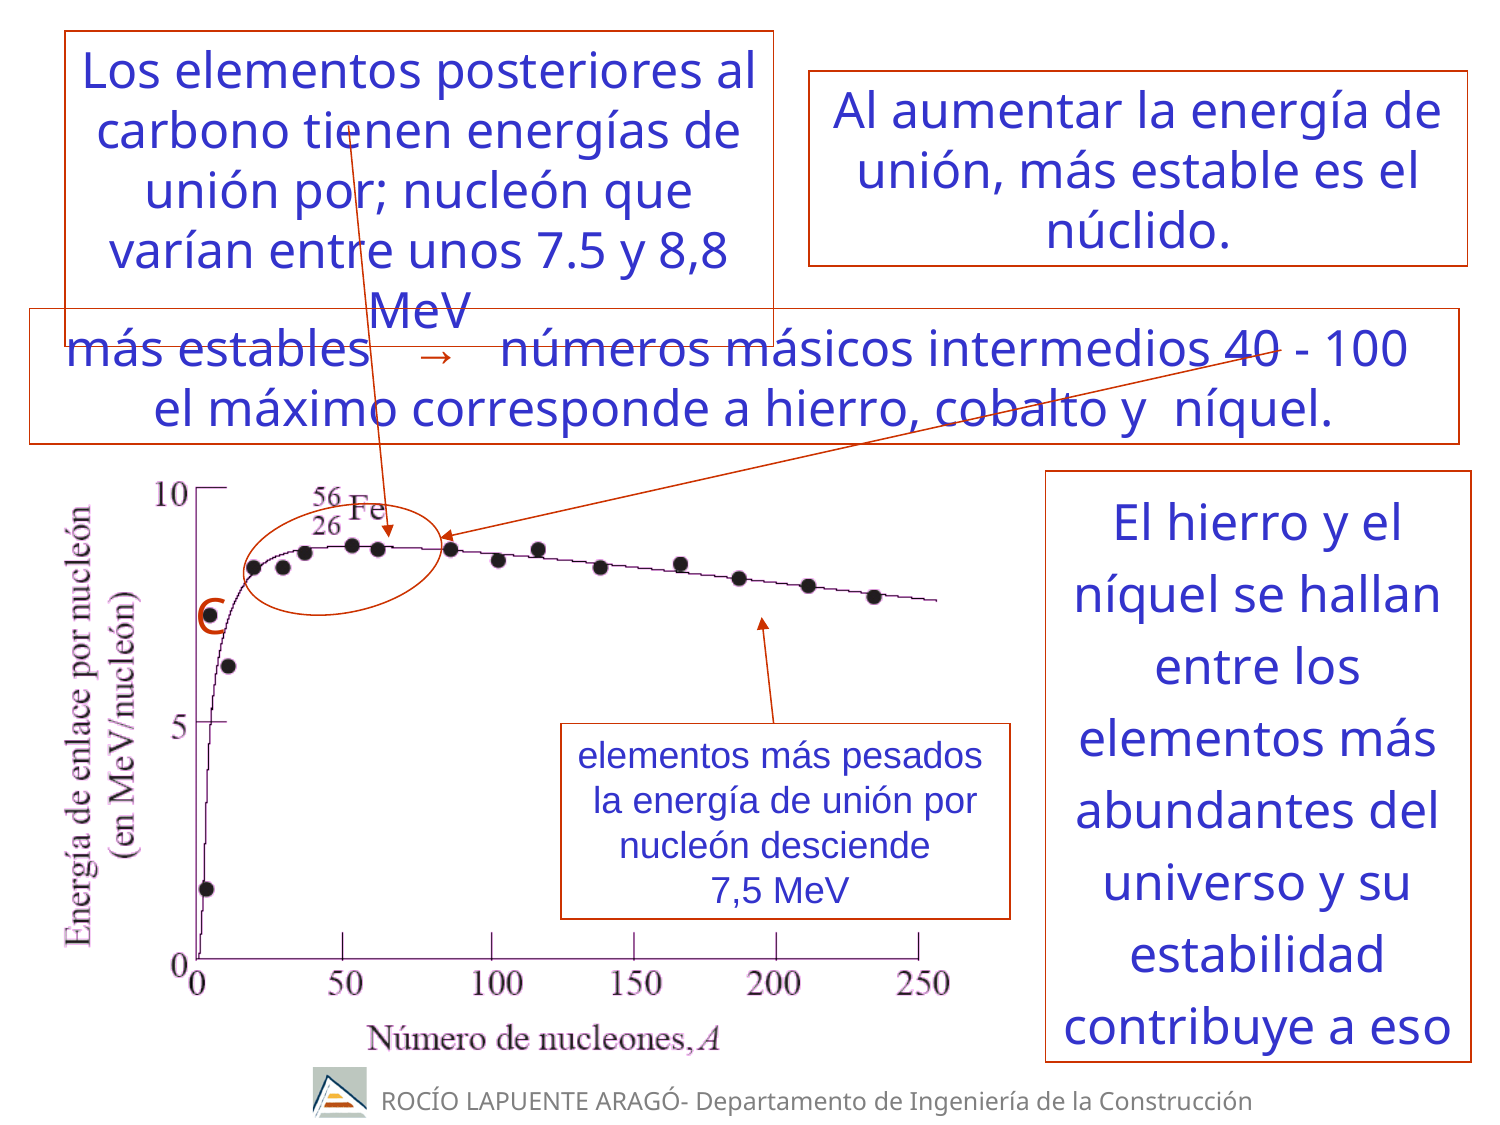

Los elementos posteriores al carbono tienen energías de unión por; nucleón que varían entre unos 7.5 y 8,8 MeV
Al aumentar la energía de unión, más estable es el núclido.
más estables → números másicos intermedios 40 - 100
el máximo corresponde a hierro, cobalto y níquel.
El hierro y el níquel se hallan entre los elementos más abundantes del universo y su estabilidad contribuye a eso
C
elementos más pesados
la energía de unión por nucleón desciende
7,5 MeV